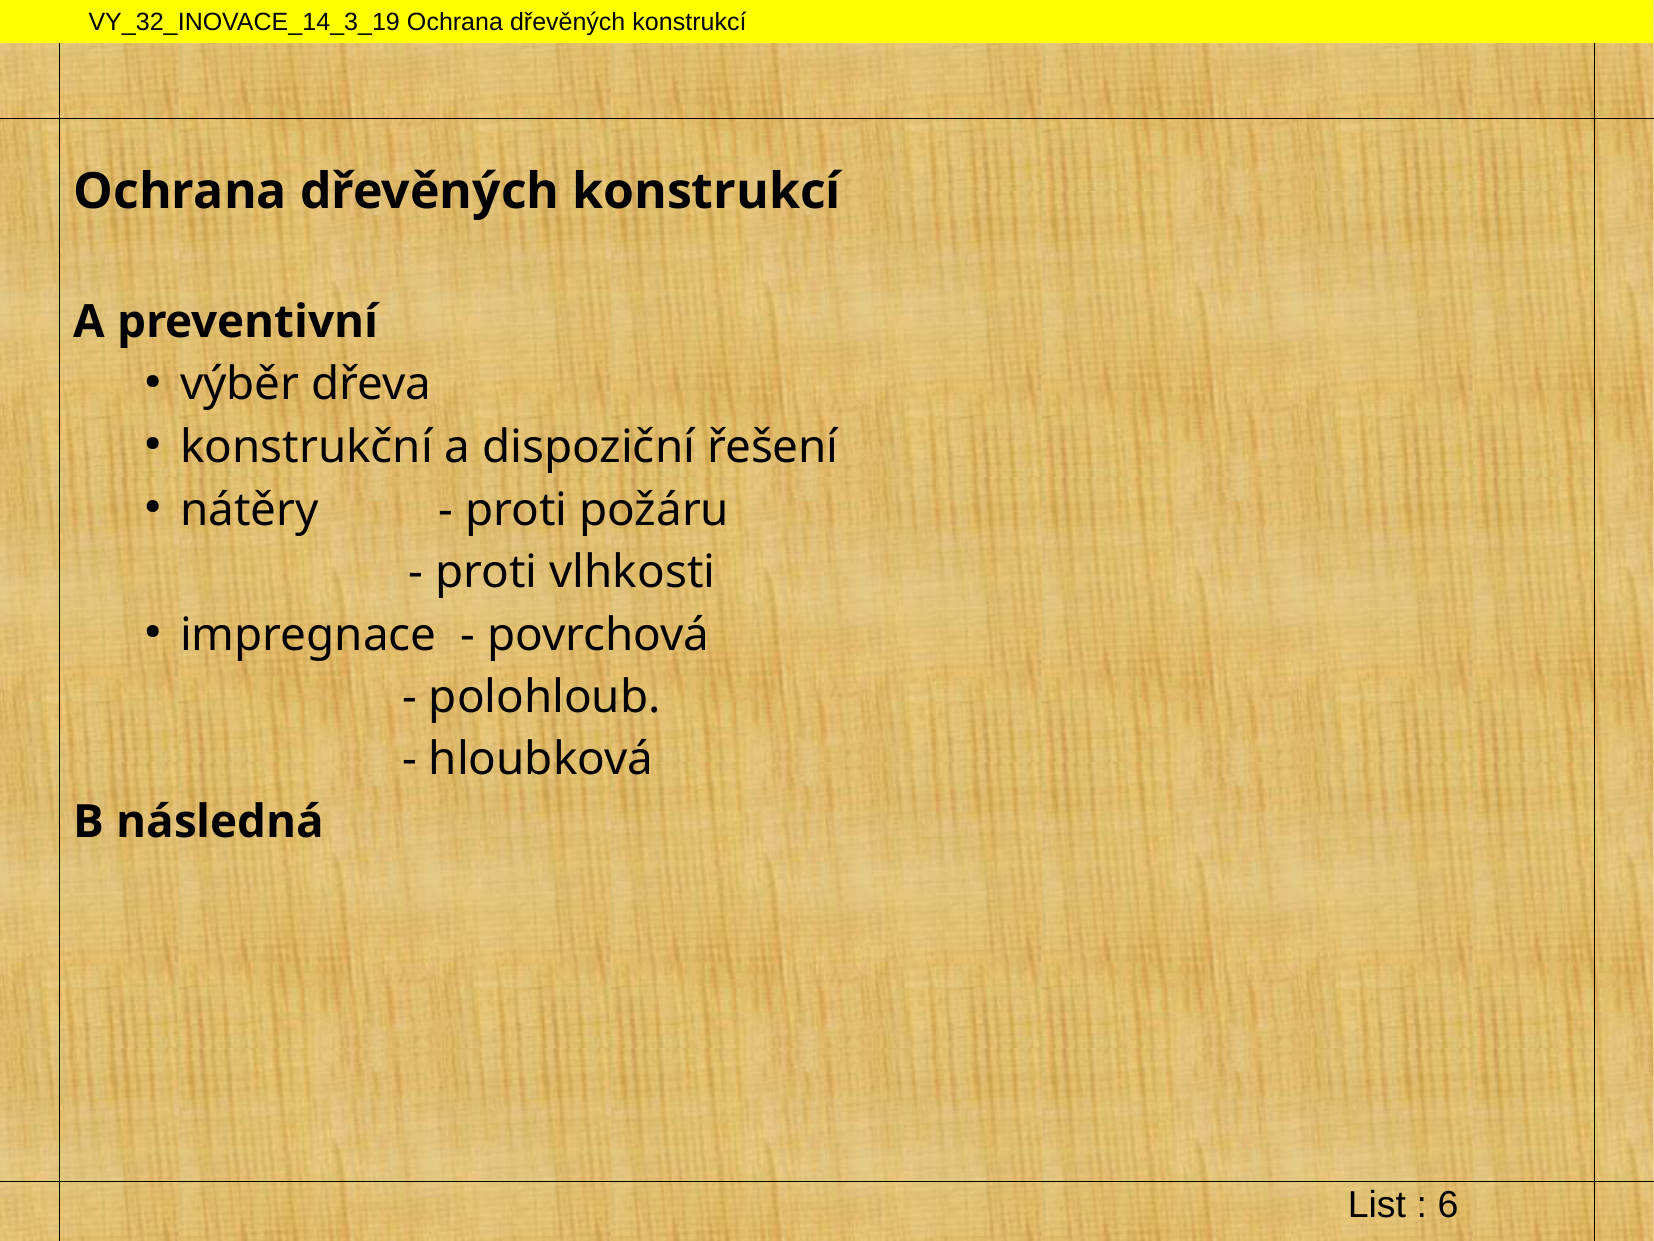

VY_32_INOVACE_14_3_19 Ochrana dřevěných konstrukcí
Ochrana dřevěných konstrukcí
A preventivní
výběr dřeva
konstrukční a dispoziční řešení
nátěry - proti požáru
 - proti vlhkosti
impregnace - povrchová
 - polohloub.
 - hloubková
B následná
List :